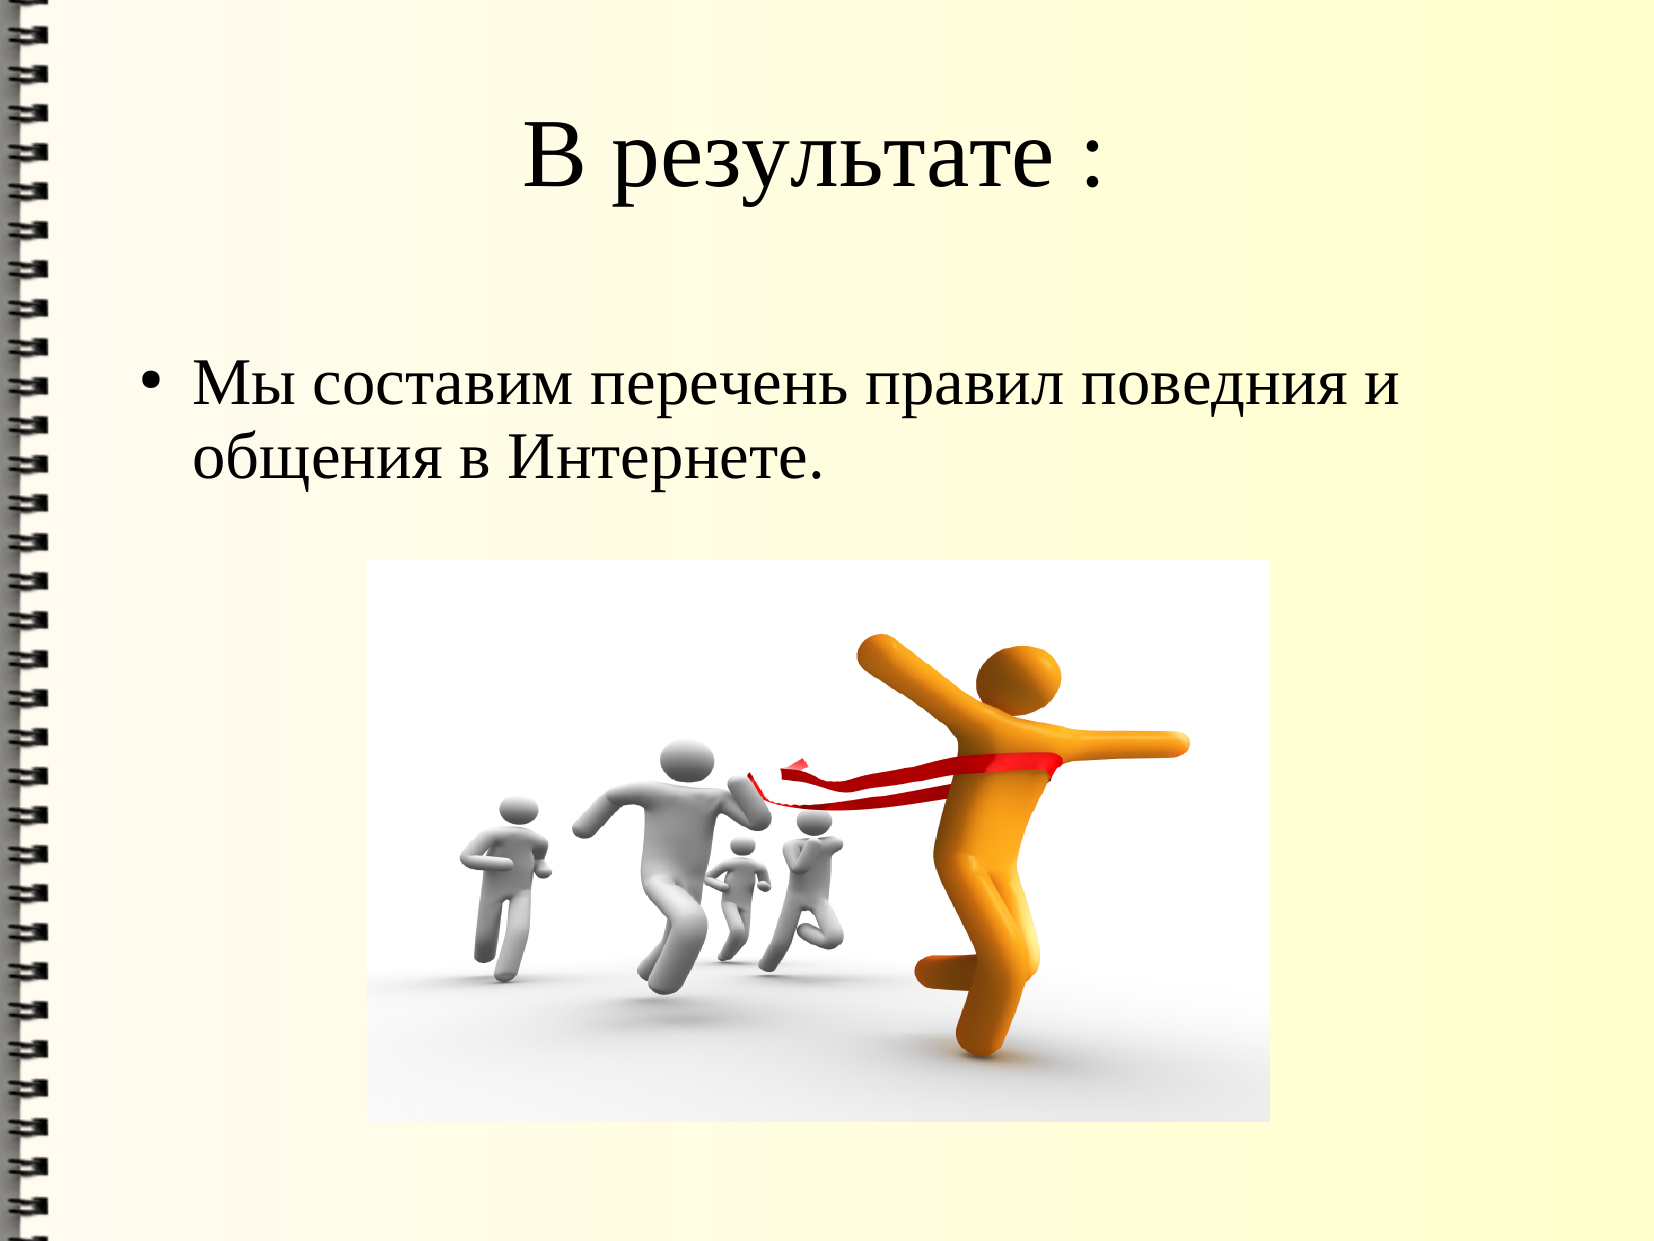

# В результате :
Мы составим перечень правил поведния и общения в Интернете.